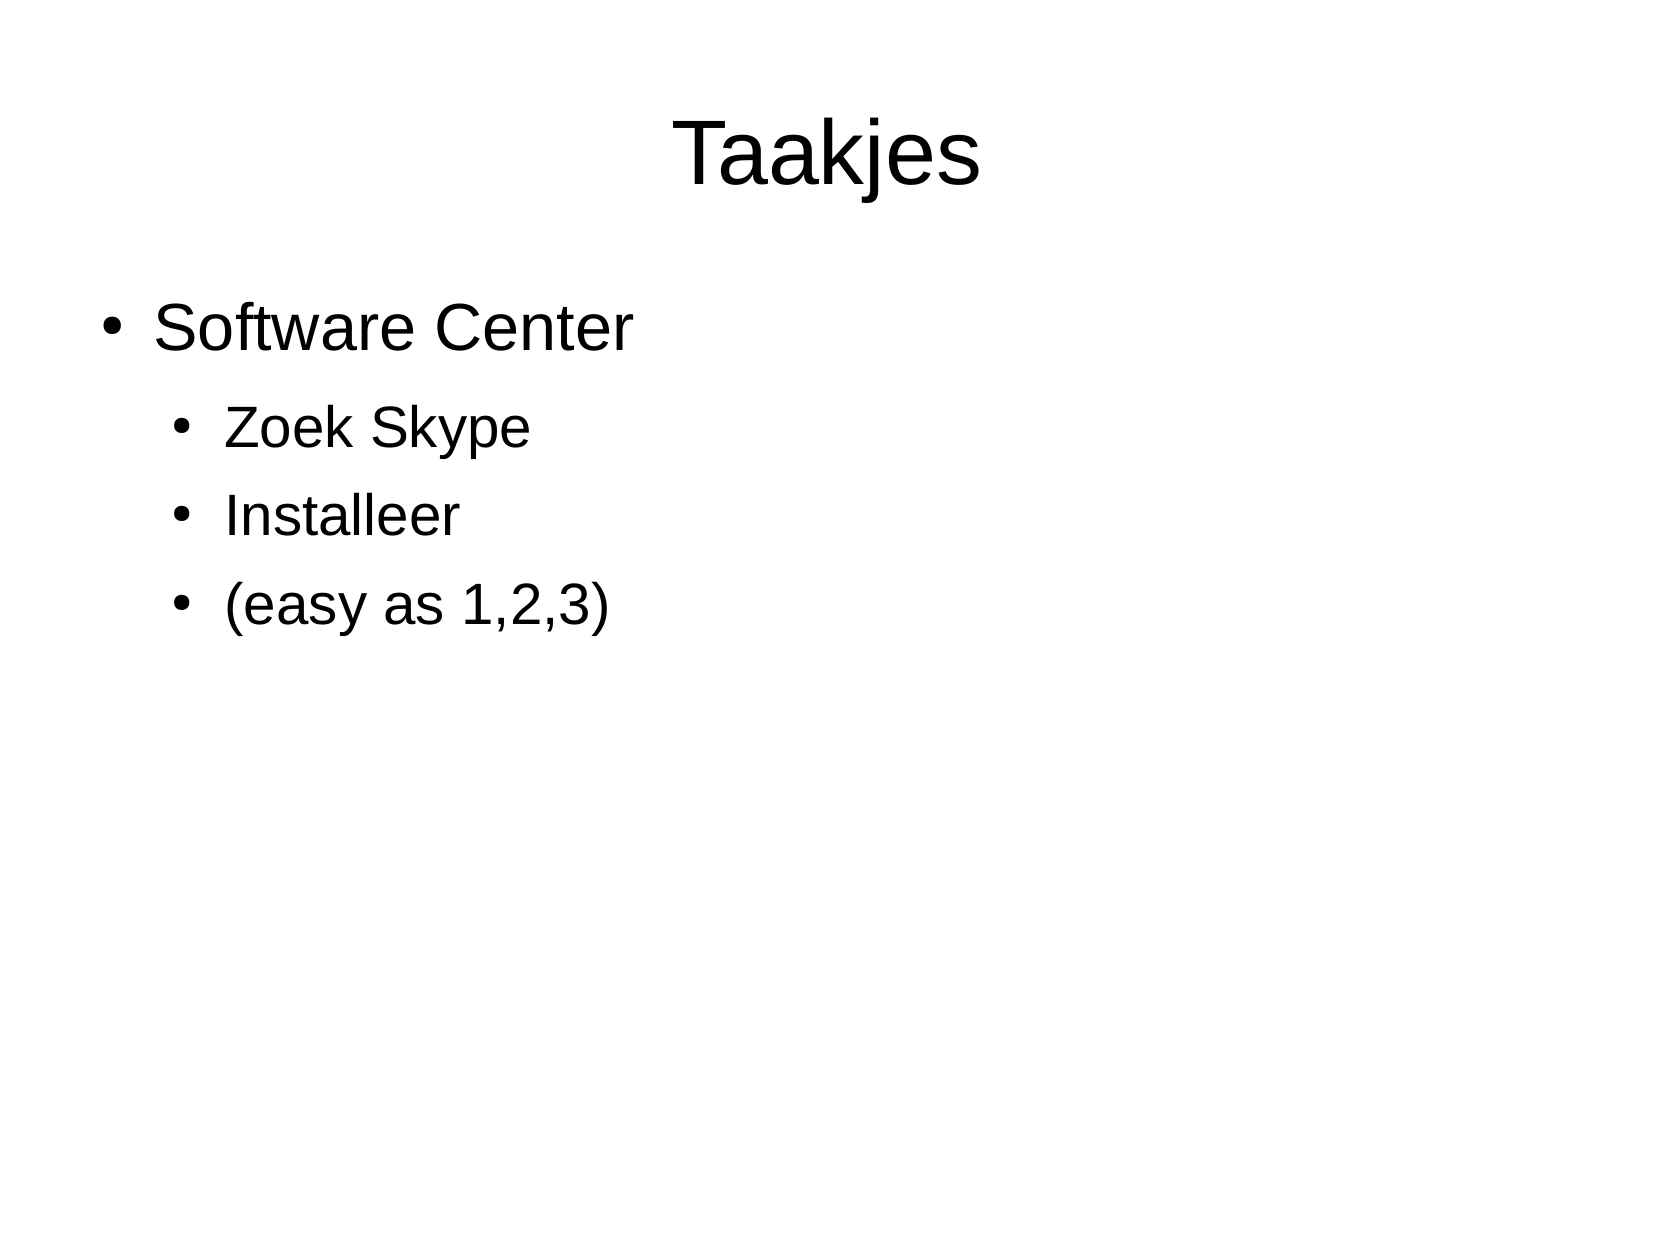

# Taakjes
Software Center
Zoek Skype
Installeer
(easy as 1,2,3)